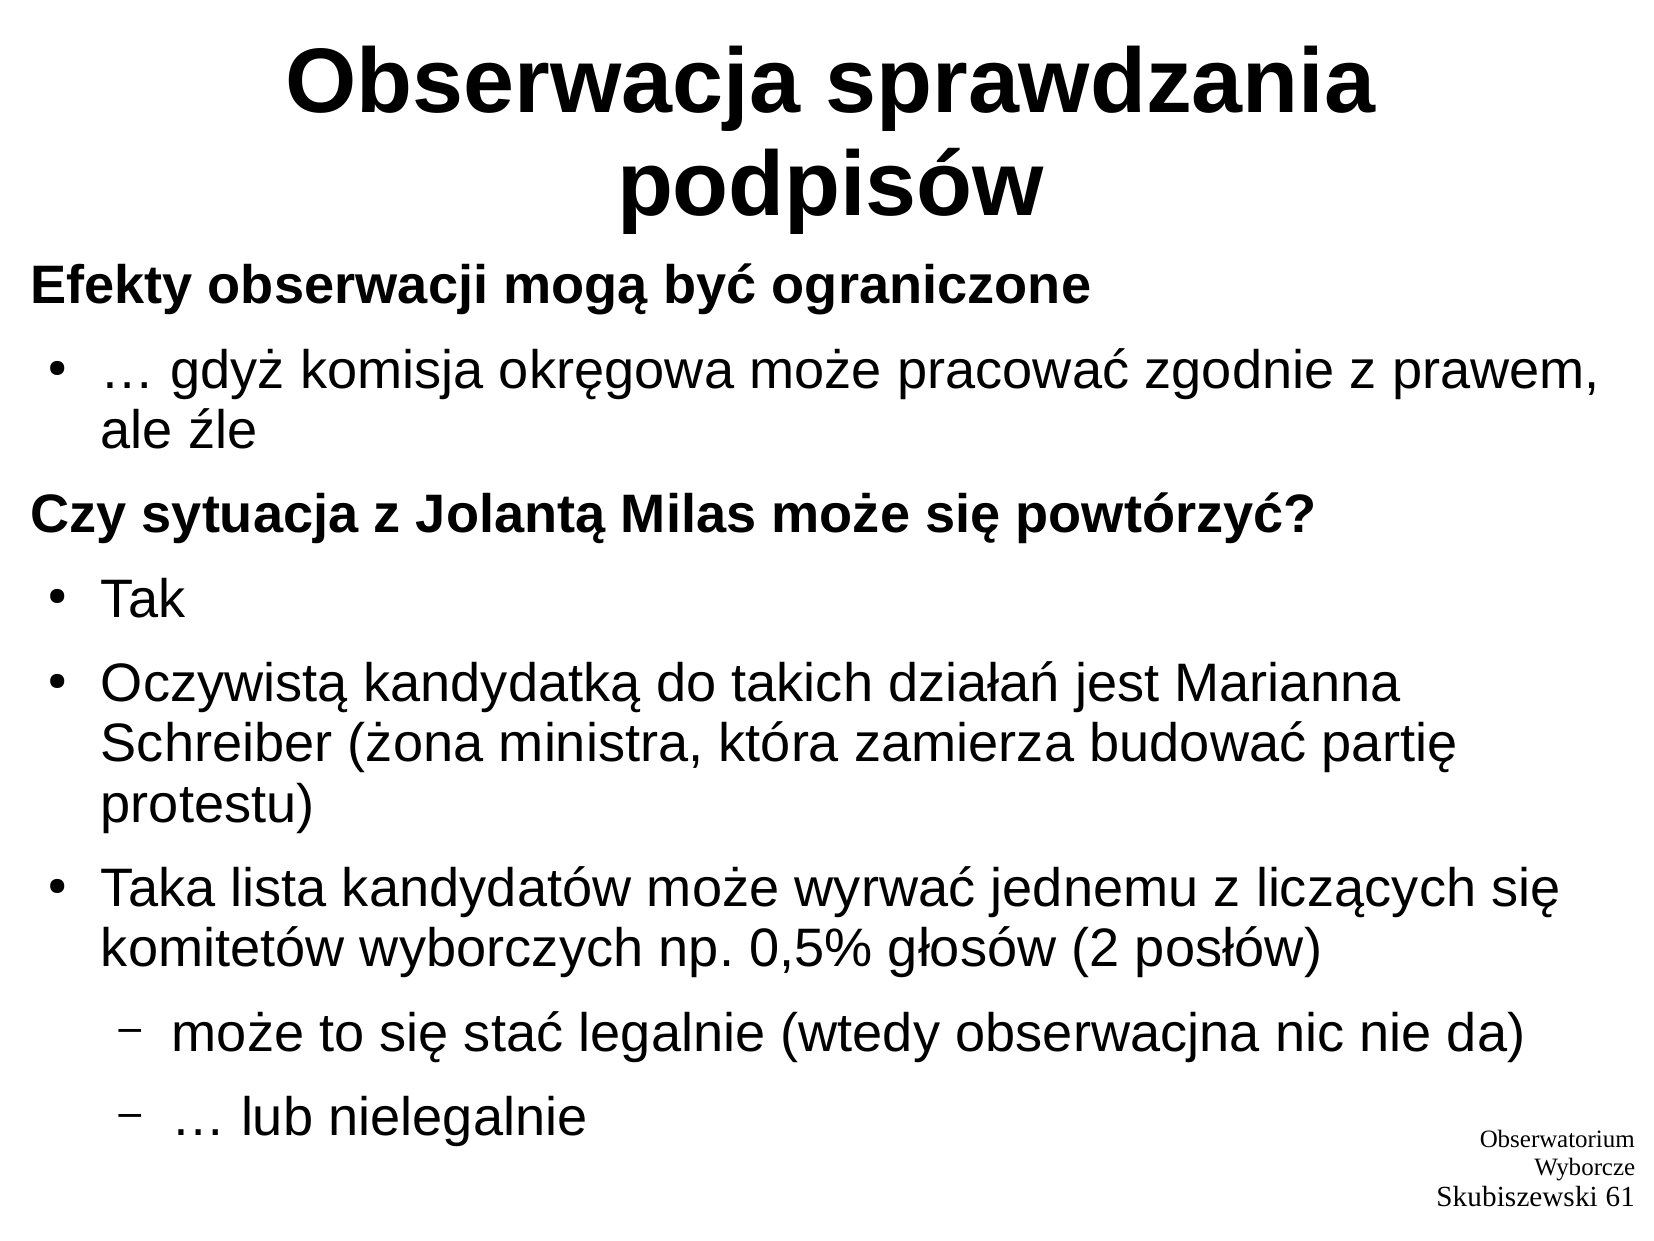

# Obserwacja sprawdzania podpisów
Efekty obserwacji mogą być ograniczone
… gdyż komisja okręgowa może pracować zgodnie z prawem, ale źle
Czy sytuacja z Jolantą Milas może się powtórzyć?
Tak
Oczywistą kandydatką do takich działań jest Marianna Schreiber (żona ministra, która zamierza budować partię protestu)
Taka lista kandydatów może wyrwać jednemu z liczących się komitetów wyborczych np. 0,5% głosów (2 posłów)
może to się stać legalnie (wtedy obserwacjna nic nie da)
… lub nielegalnie
61